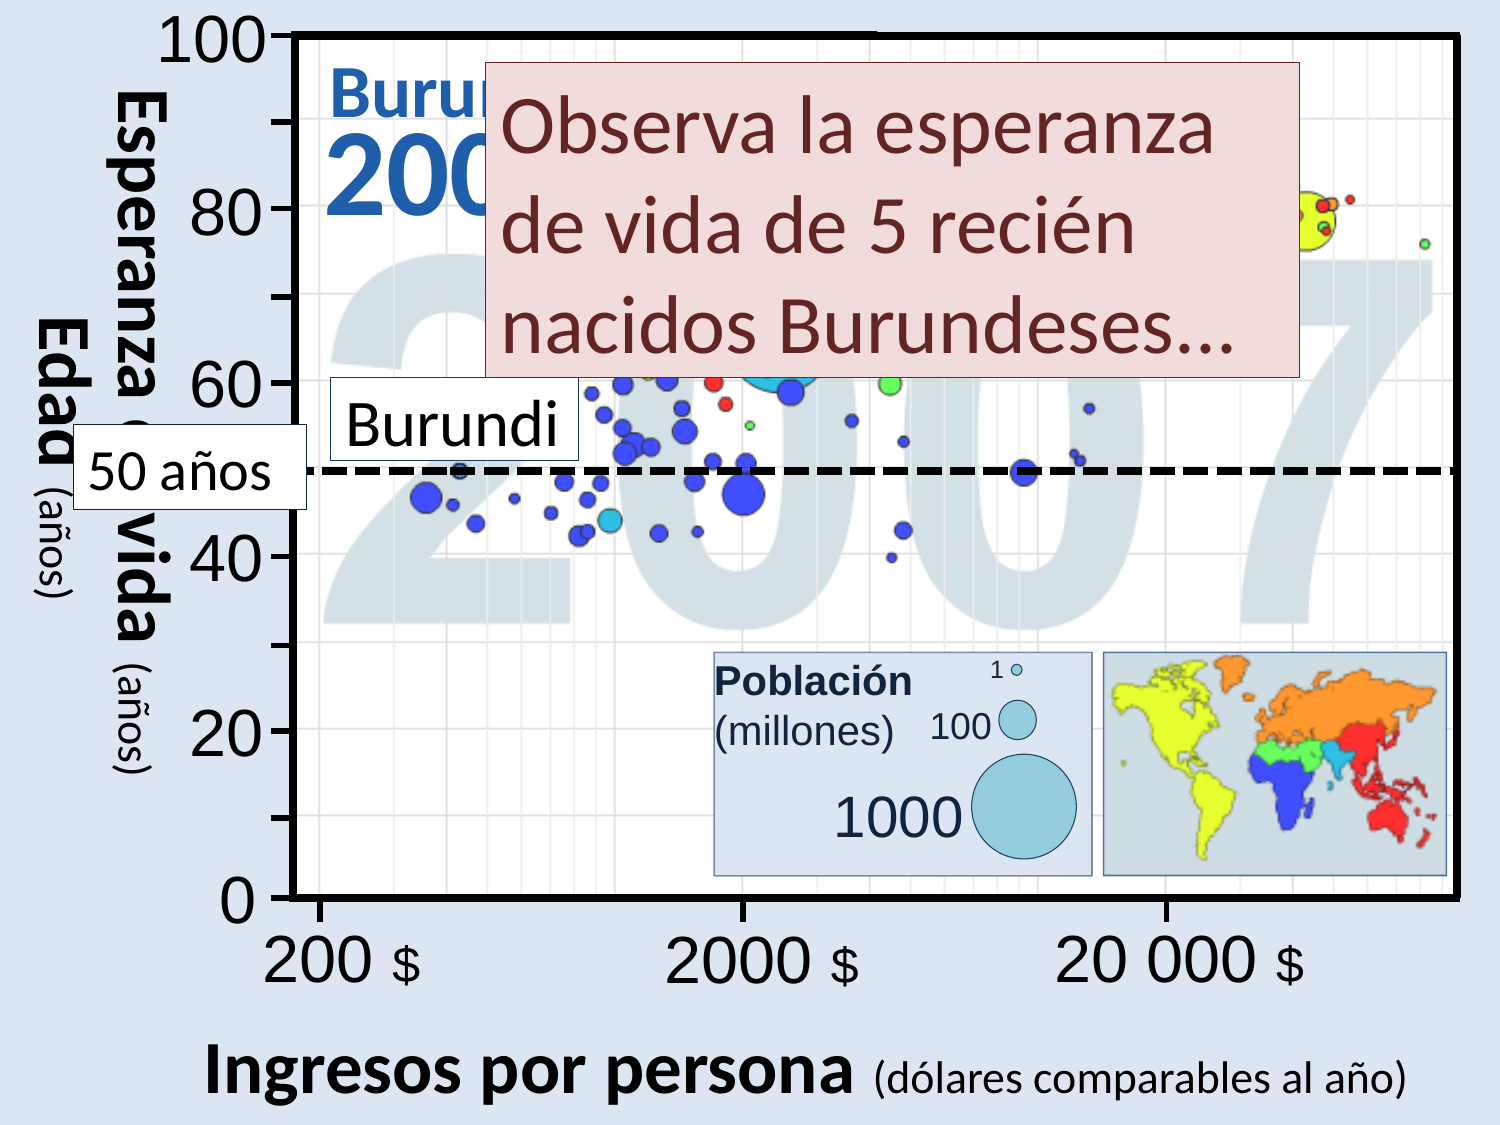

100
80
60
40
20
0
Burundi
Observa la esperanza de vida de 5 recién nacidos Burundeses...
Esperanza de vida (años)
2007
2007
Edad (años)
Burundi
50 años
Población
(millones)
1
100
1000
200 $
20 000 $
2000 $
Ingresos por persona (dólares comparables al año)